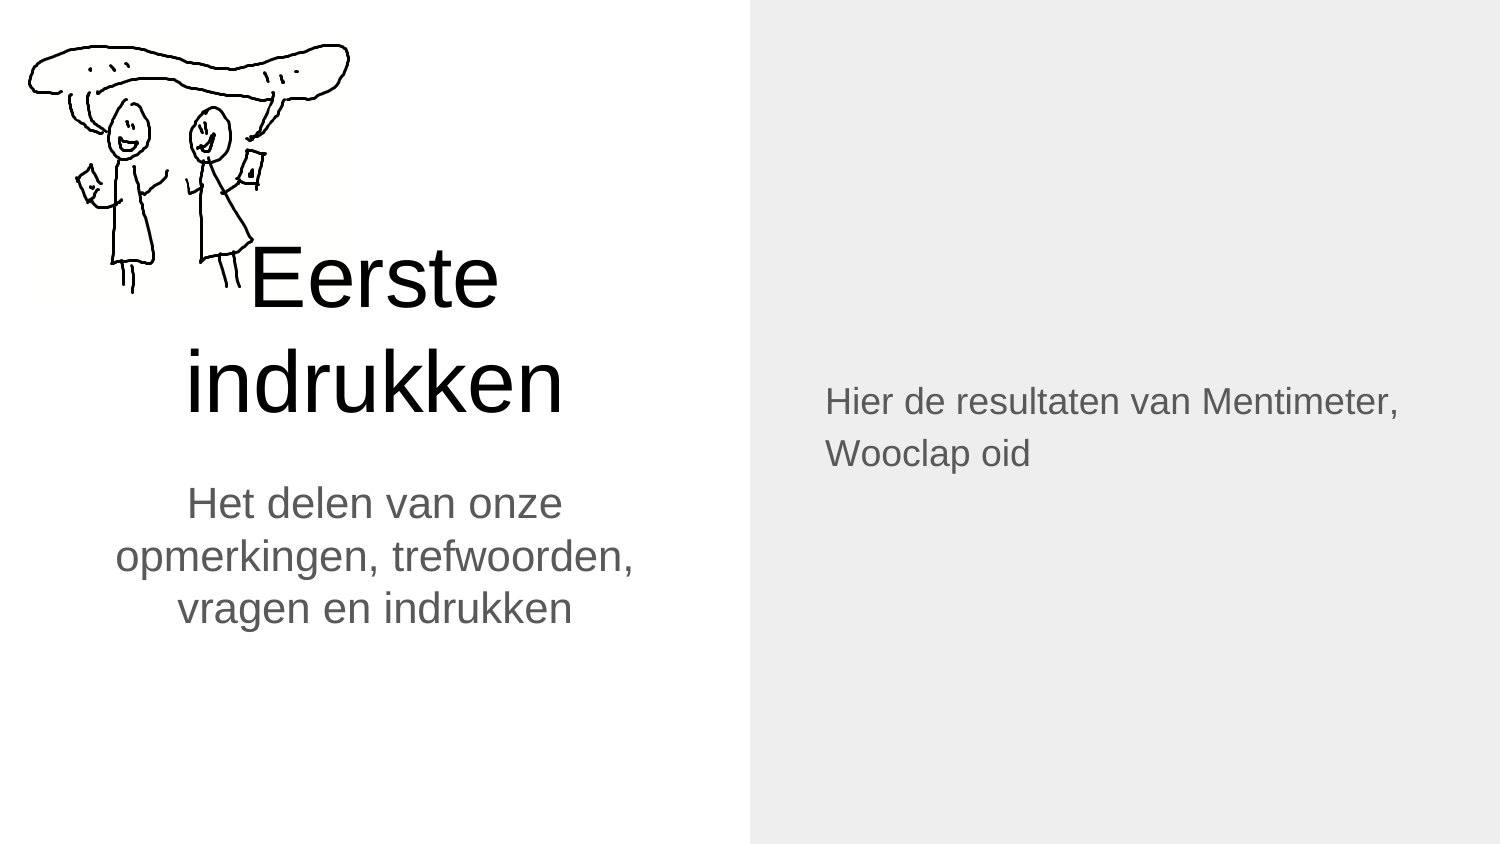

Hier de resultaten van Mentimeter, Wooclap oid
# Eerste indrukken
Het delen van onze opmerkingen, trefwoorden, vragen en indrukken